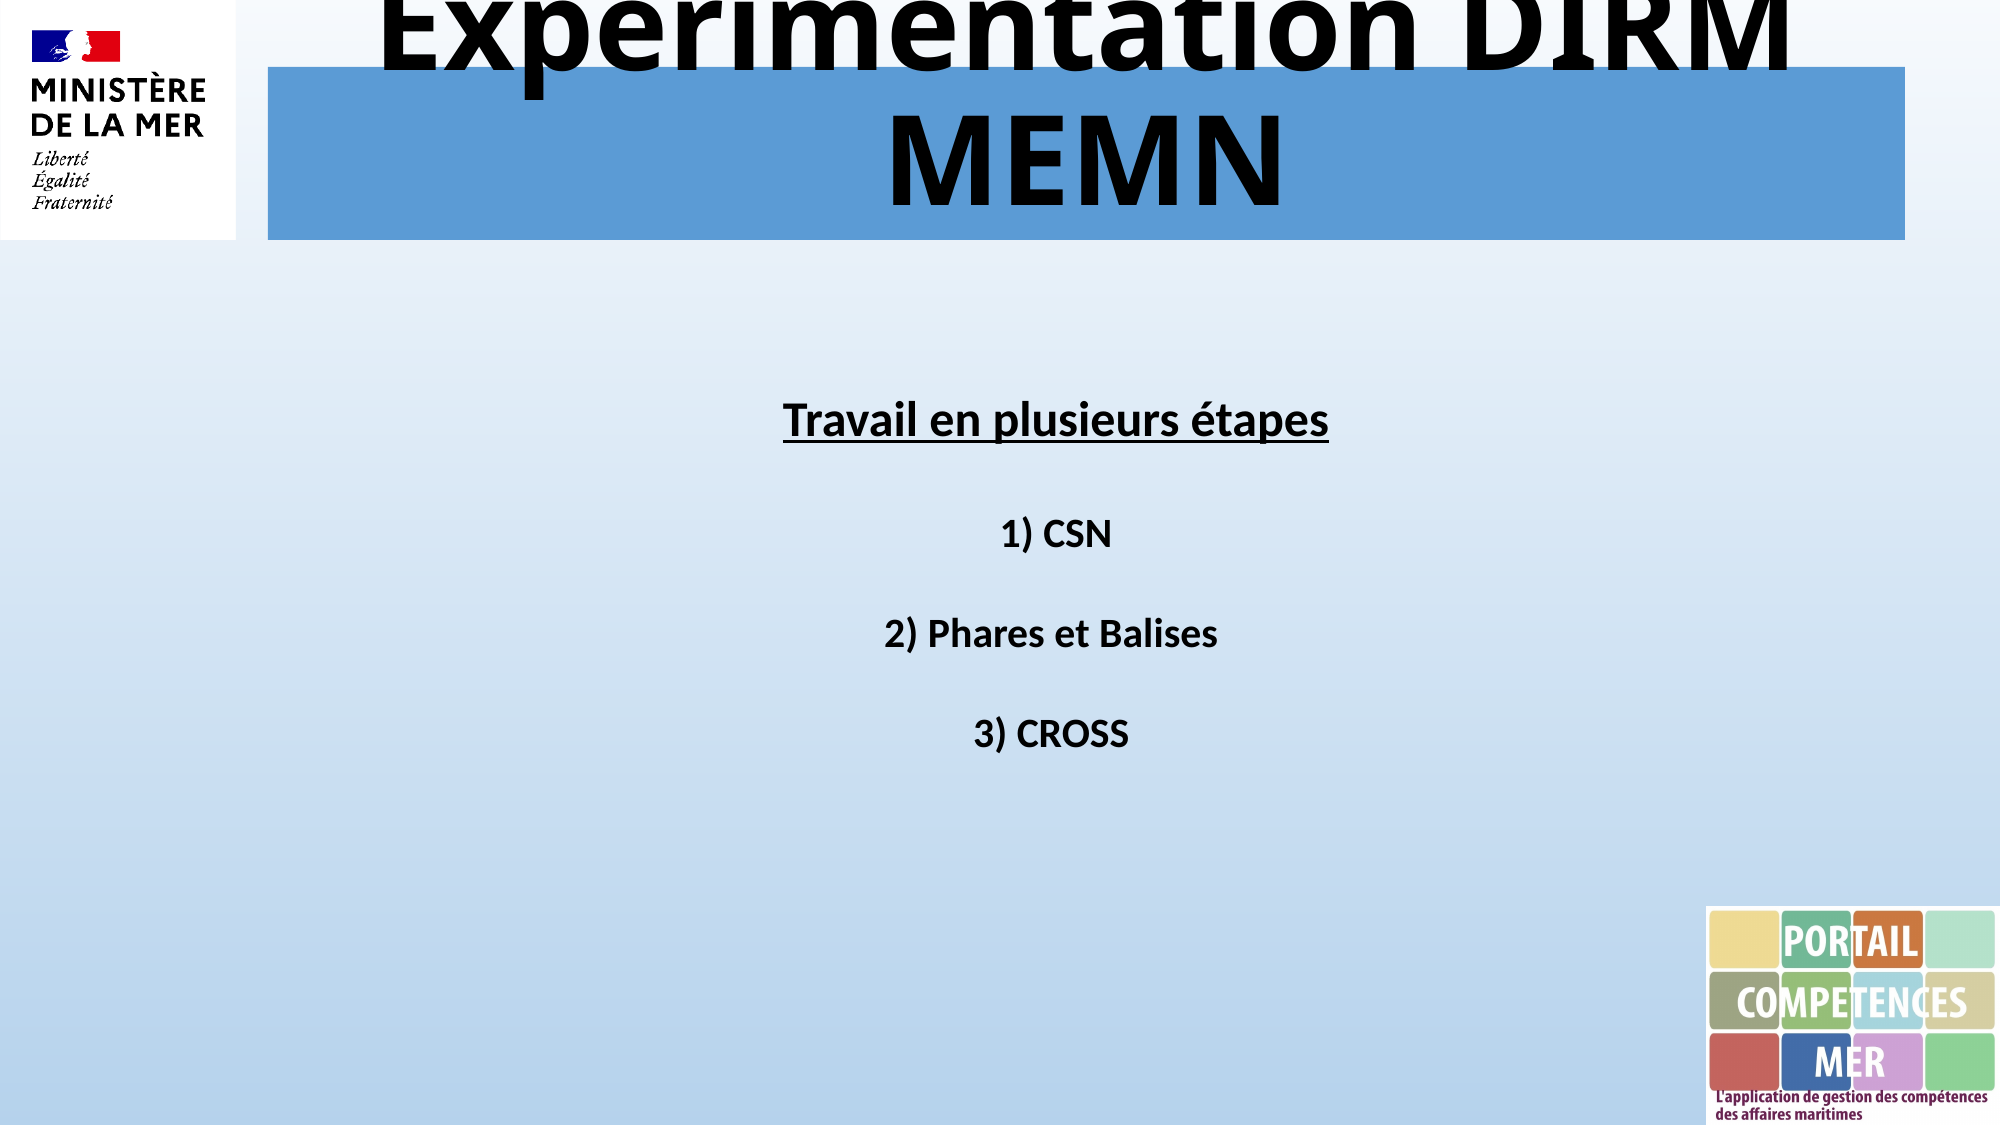

# Expérimentation DIRM MEMN
Travail en plusieurs étapes
1) CSN
2) Phares et Balises
3) CROSS